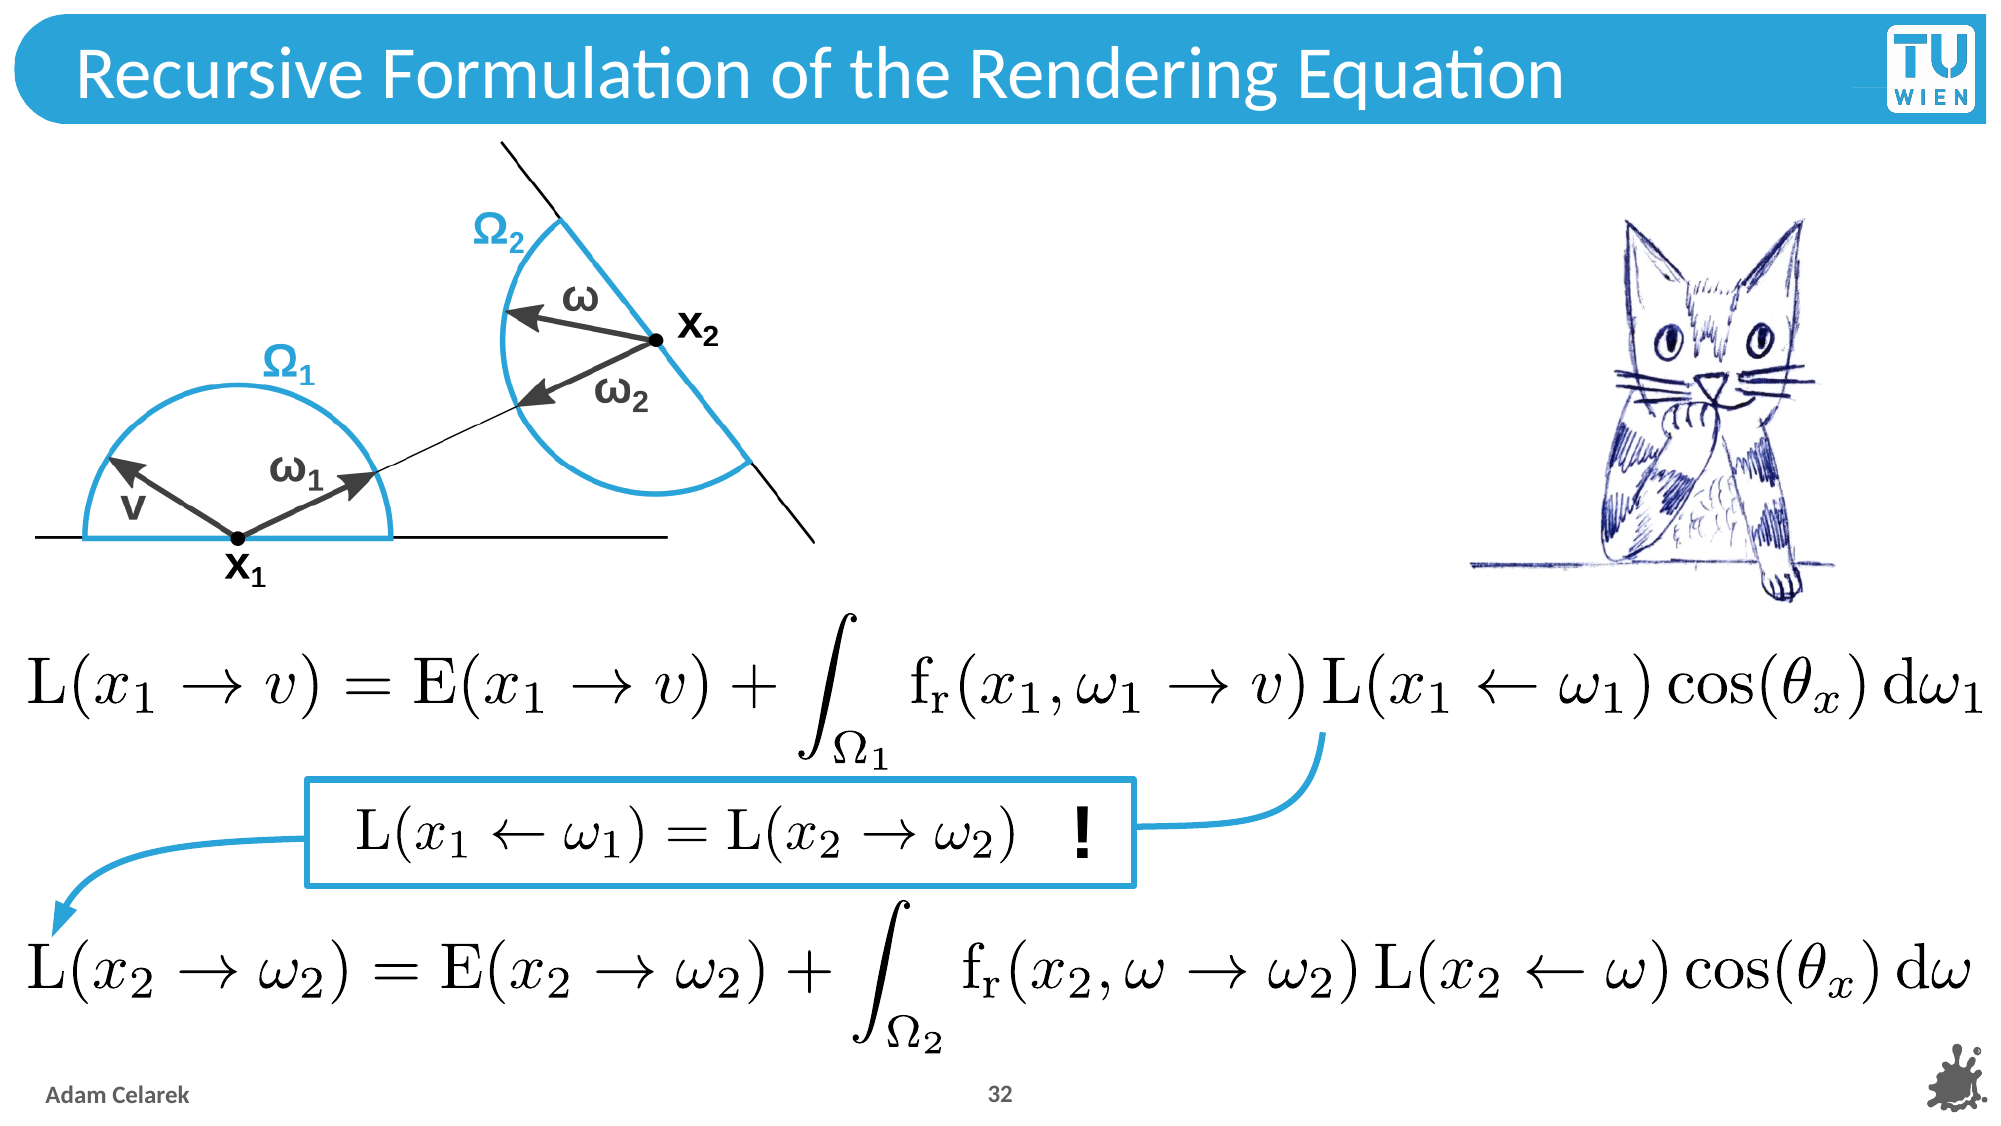

# Recursive Formulation of the Rendering Equation
!
Adam Celarek